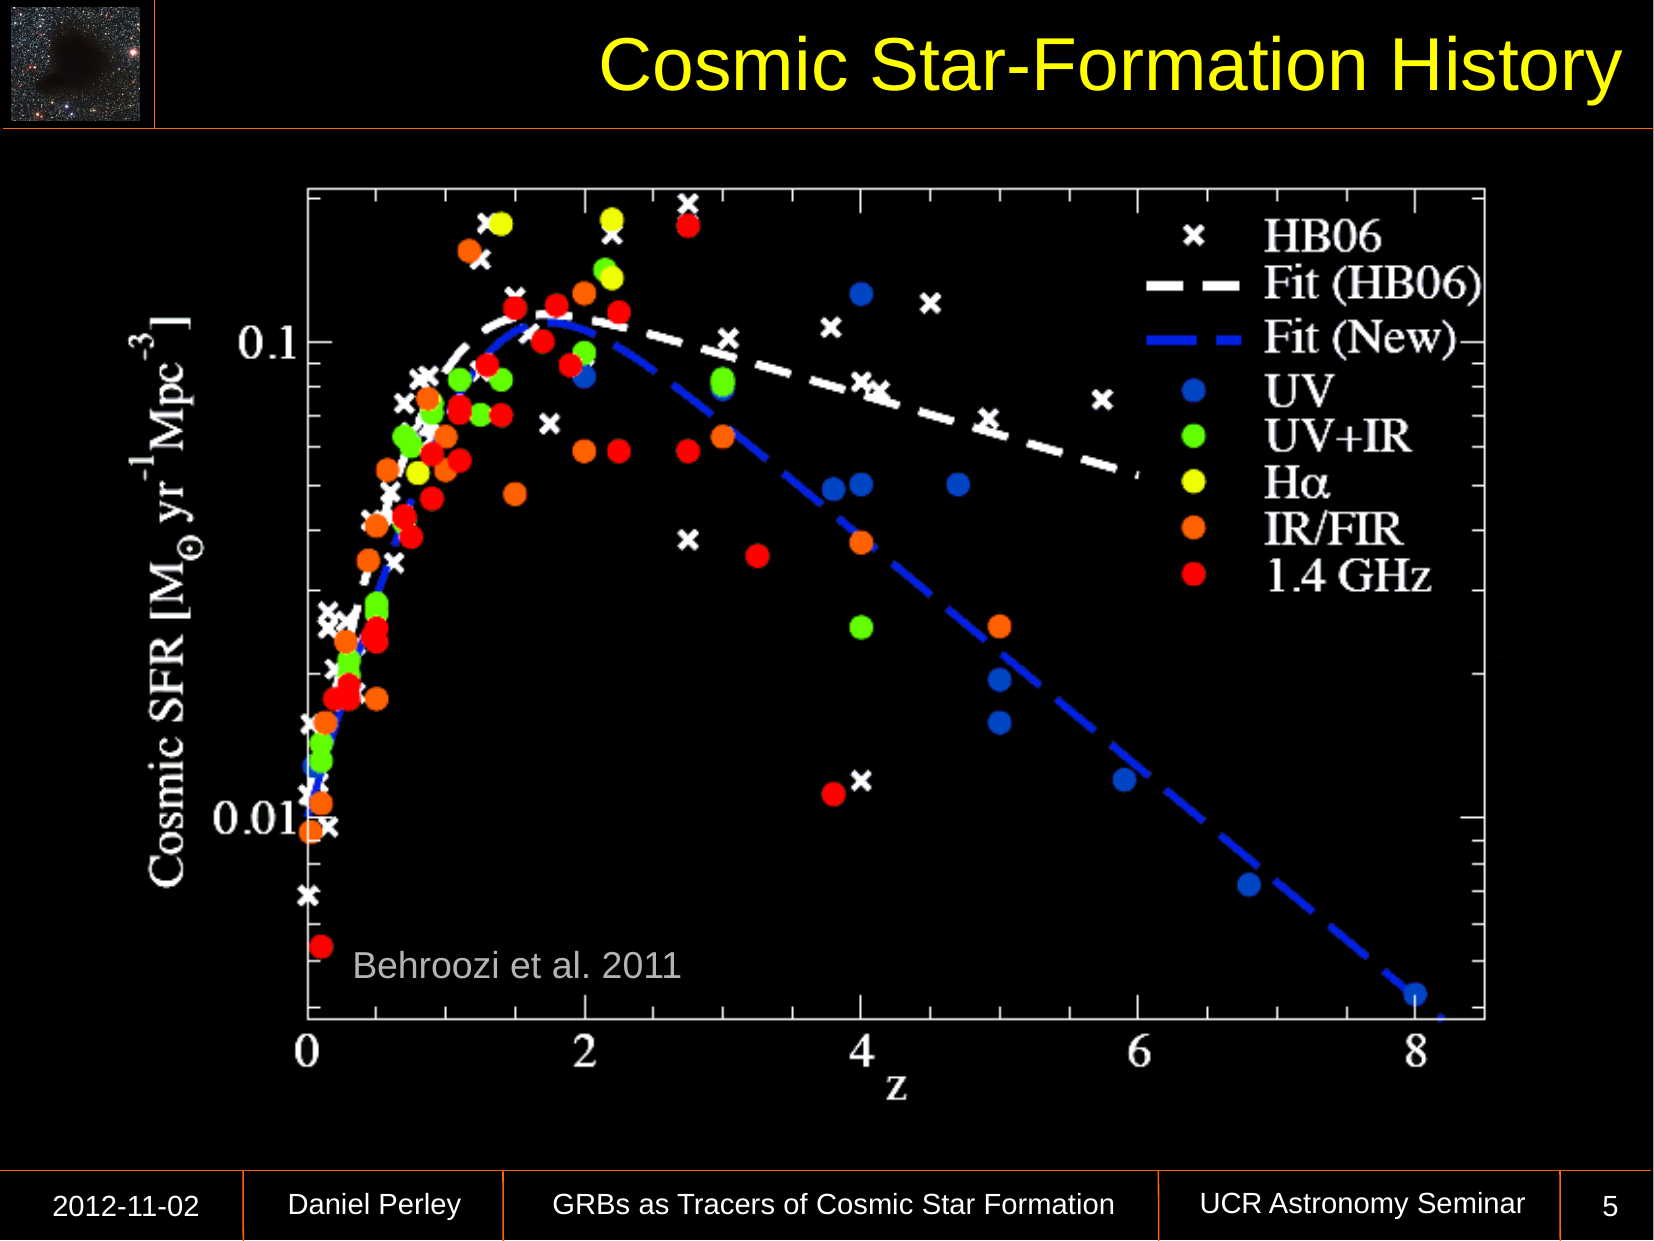

# Cosmic Star-Formation History
Behroozi et al. 2011
2012-11-02
5